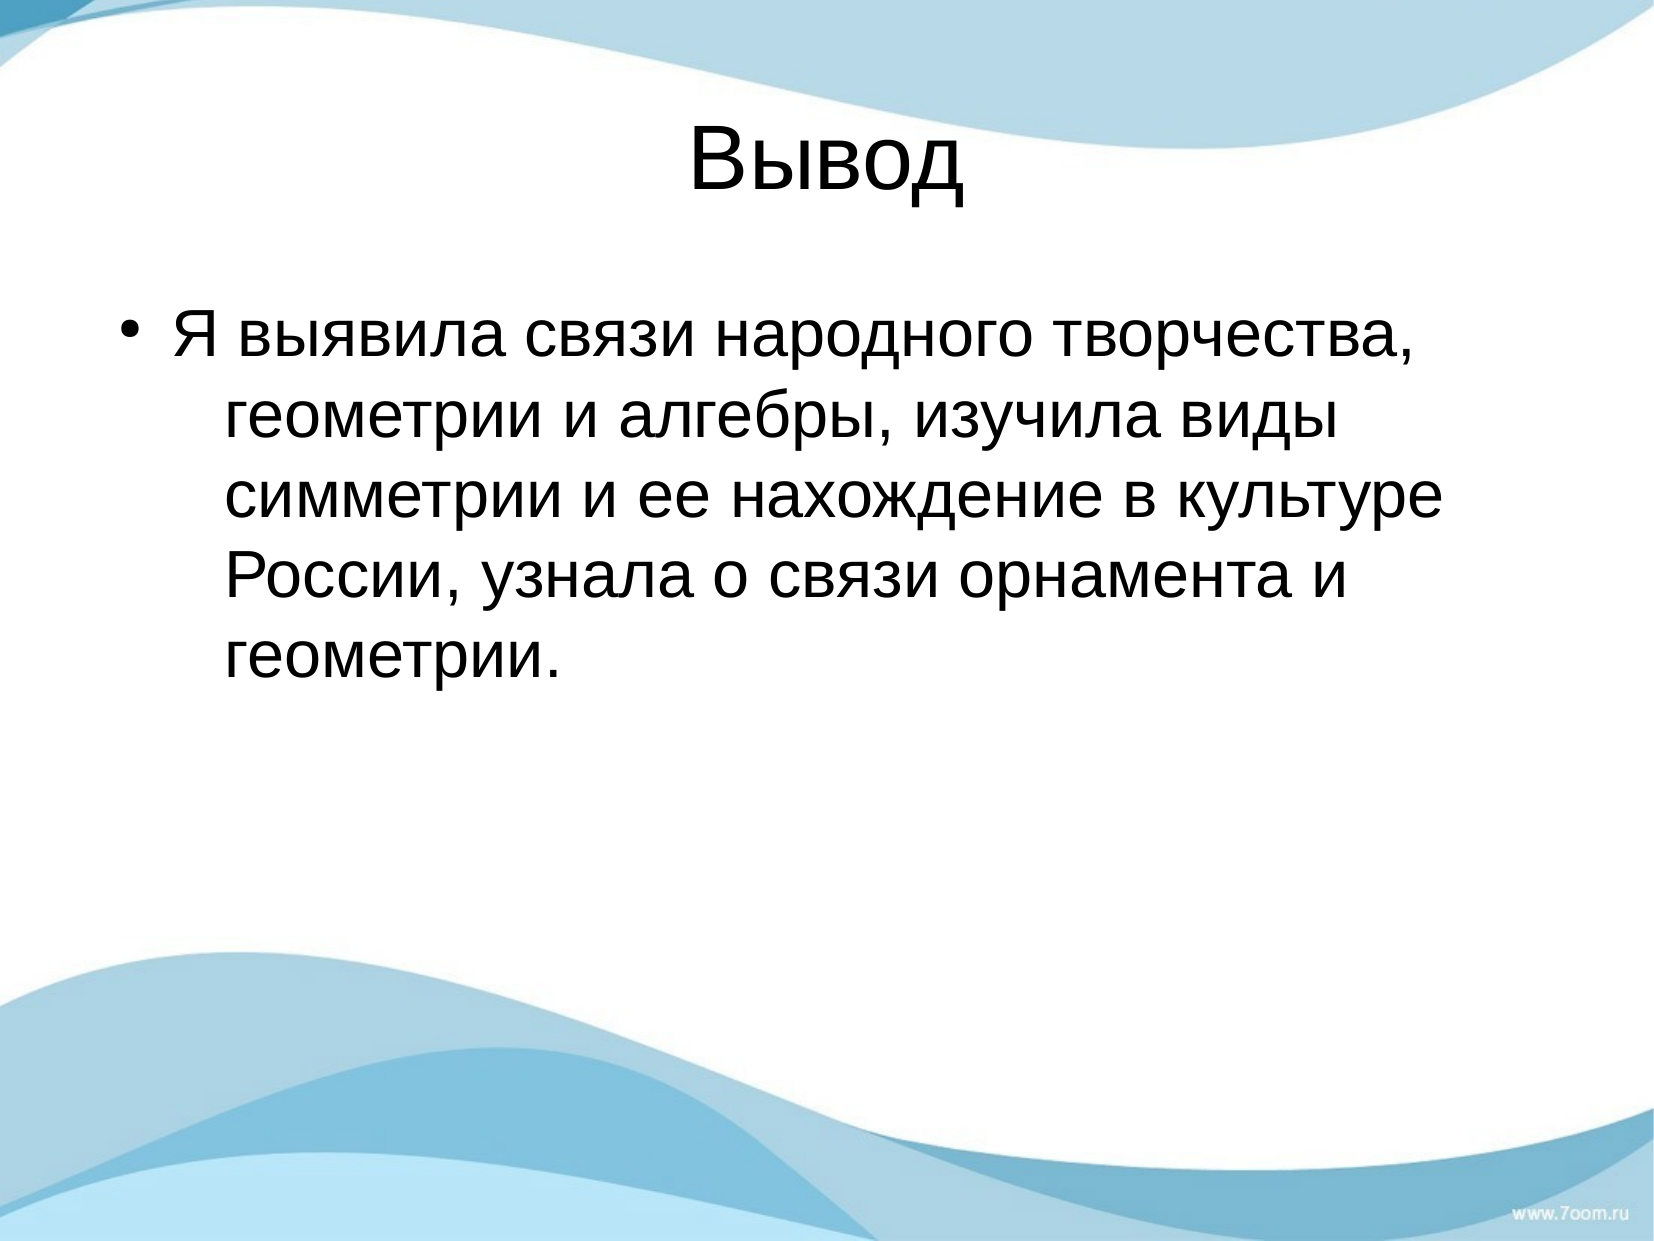

# Вывод
Я выявила связи народного творчества, геометрии и алгебры, изучила виды симметрии и ее нахождение в культуре России, узнала о связи орнамента и геометрии.